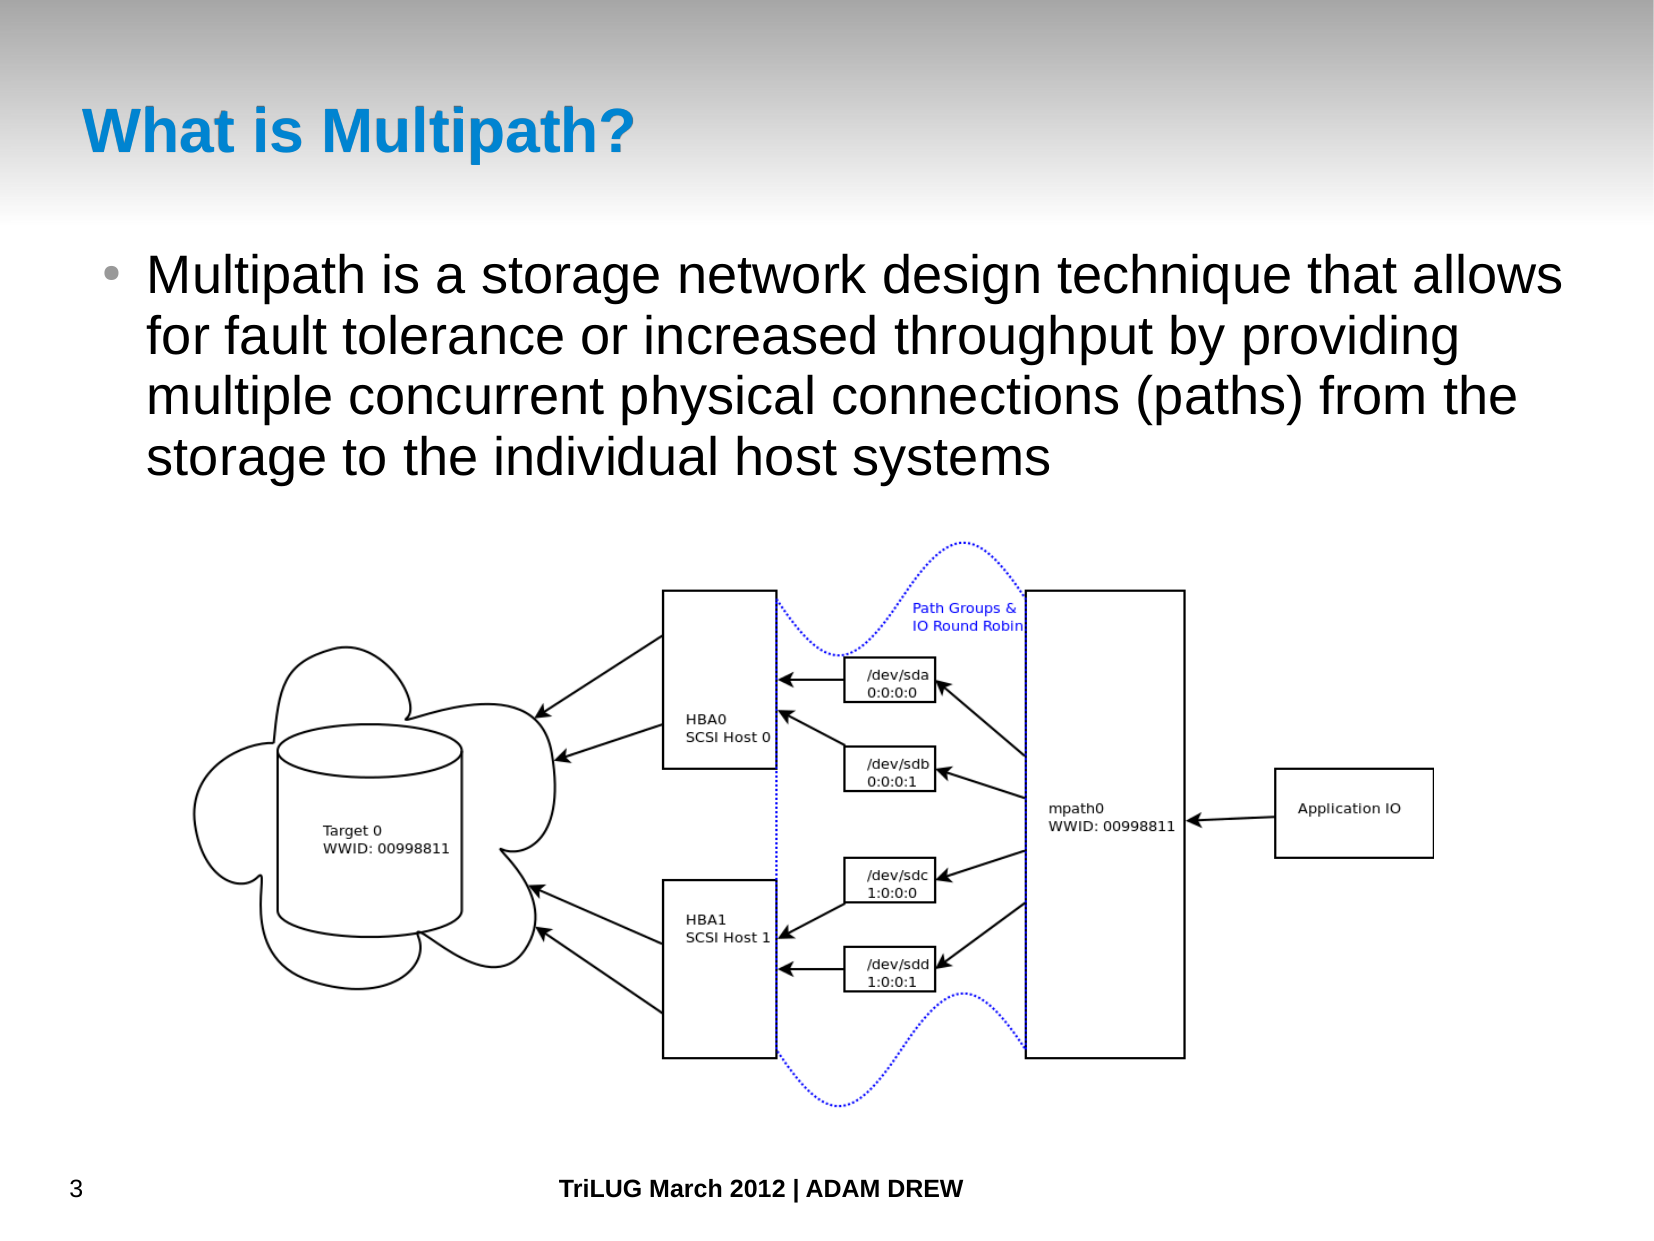

# What is Multipath?
Multipath is a storage network design technique that allows for fault tolerance or increased throughput by providing multiple concurrent physical connections (paths) from the storage to the individual host systems